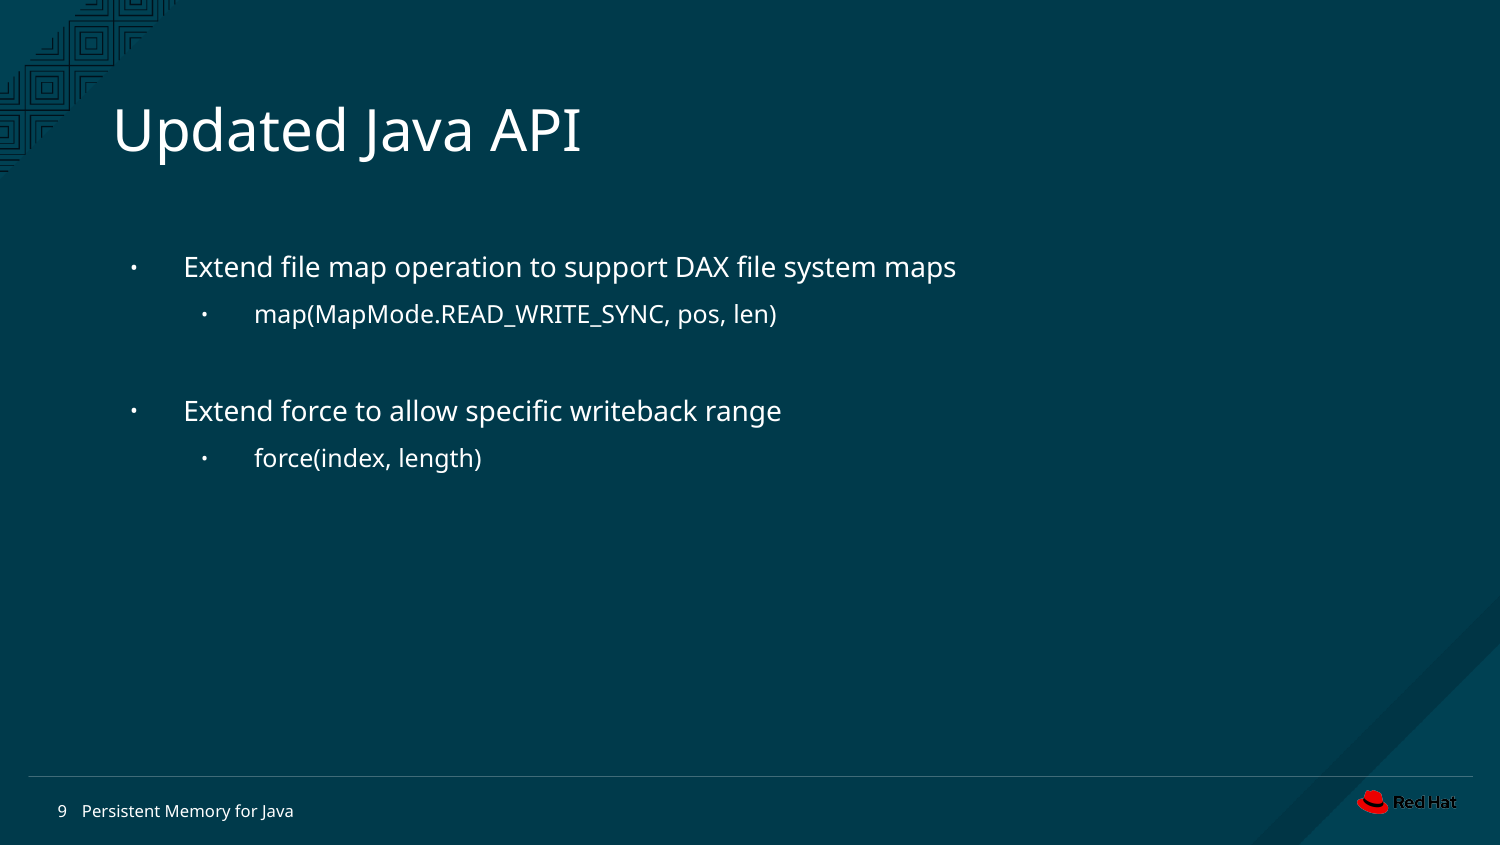

# Updated Java API
Extend file map operation to support DAX file system maps
map(MapMode.READ_WRITE_SYNC, pos, len)
Extend force to allow specific writeback range
force(index, length)
9
INSERT DESIGNATOR, IF NEEDED